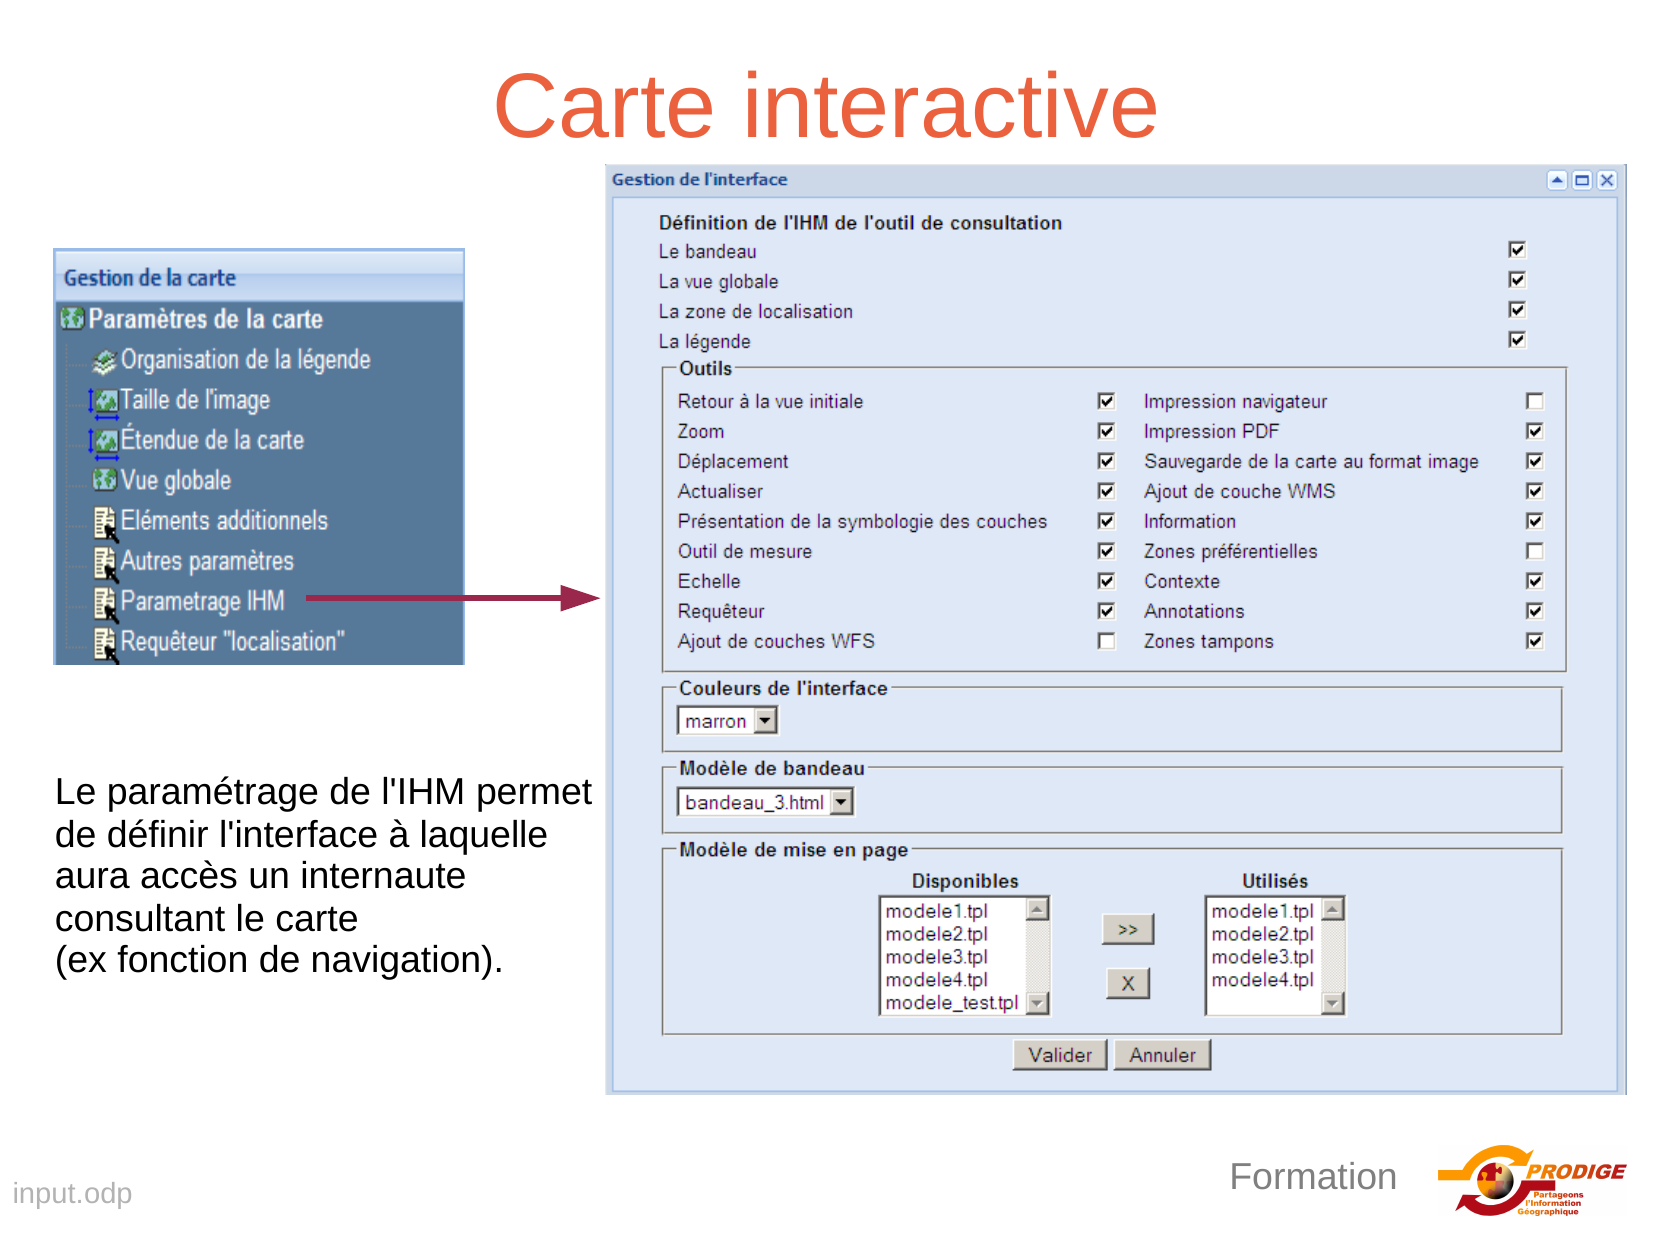

# Carte interactive
Le paramétrage de l'IHM permet
de définir l'interface à laquelle
aura accès un internaute
consultant le carte
(ex fonction de navigation).